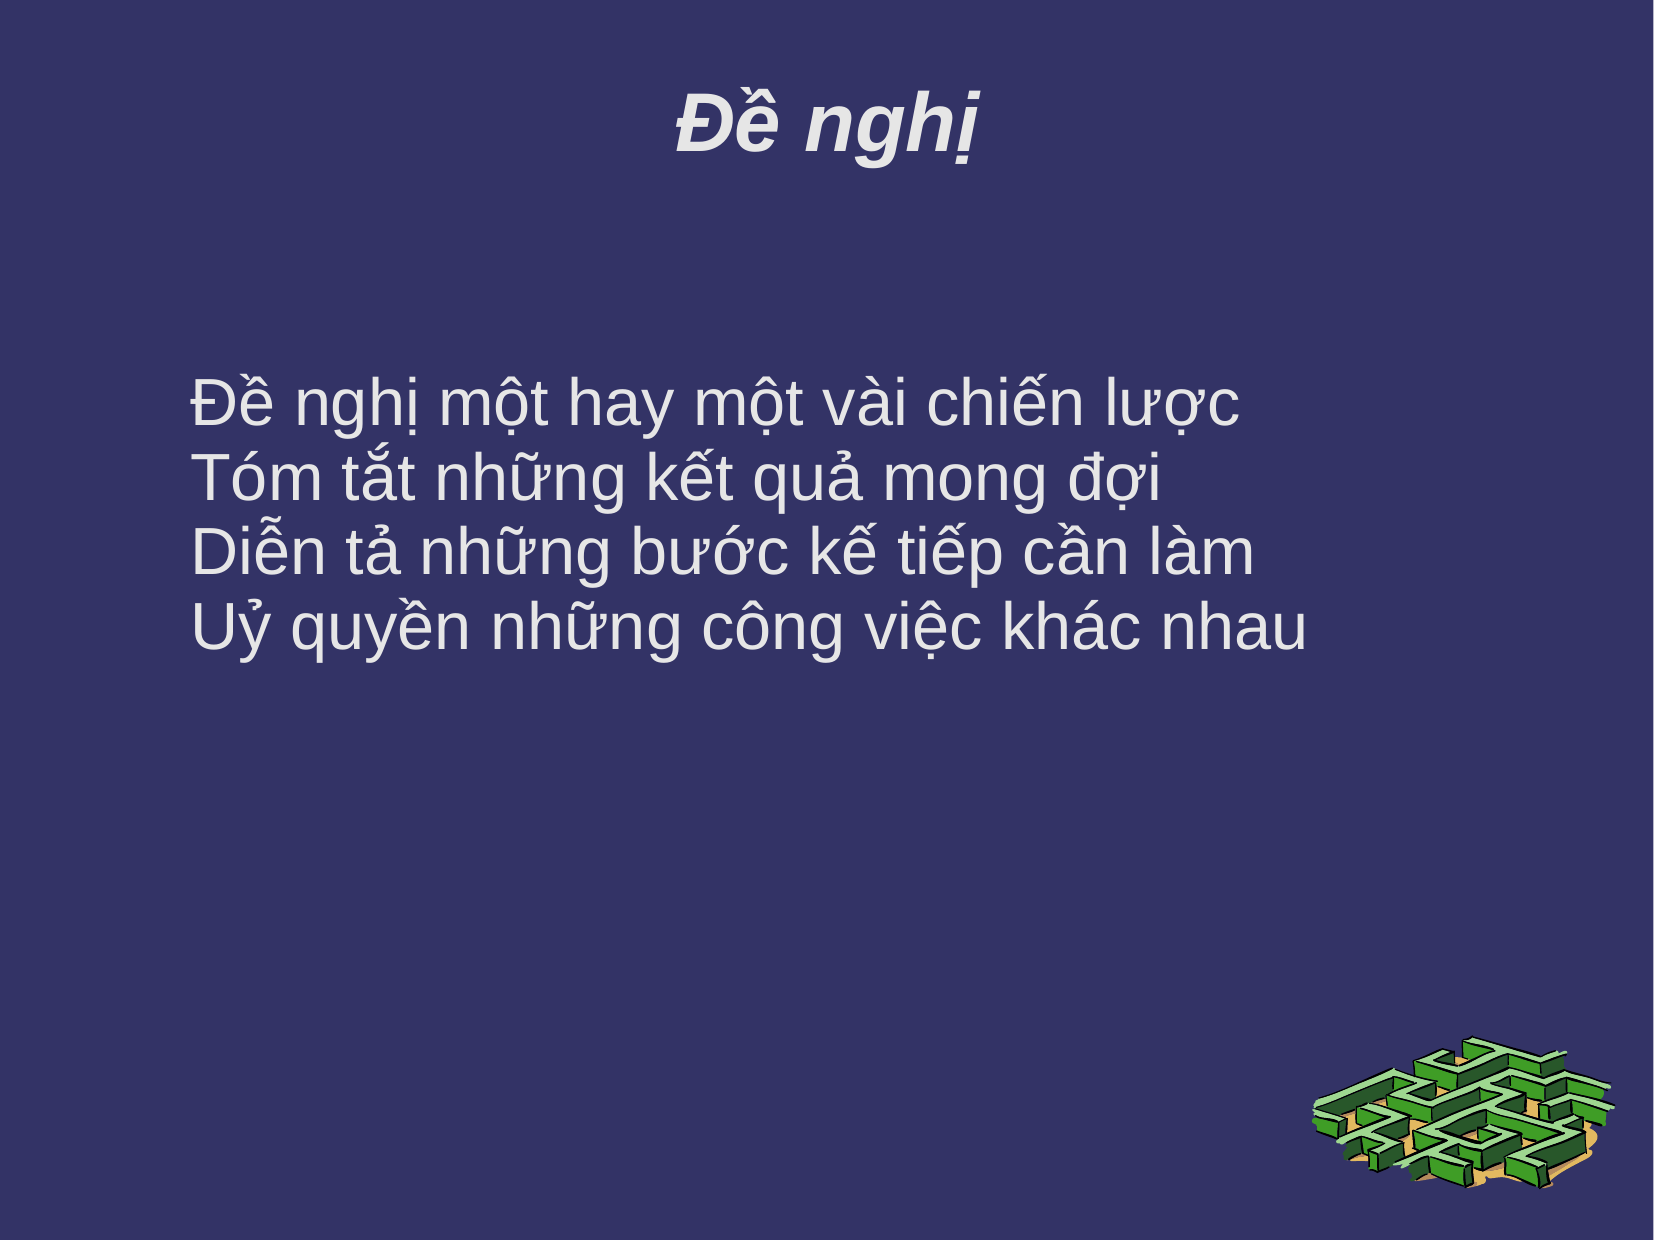

# Đề nghị
Đề nghị một hay một vài chiến lược
Tóm tắt những kết quả mong đợi
Diễn tả những bước kế tiếp cần làm
Uỷ quyền những công việc khác nhau